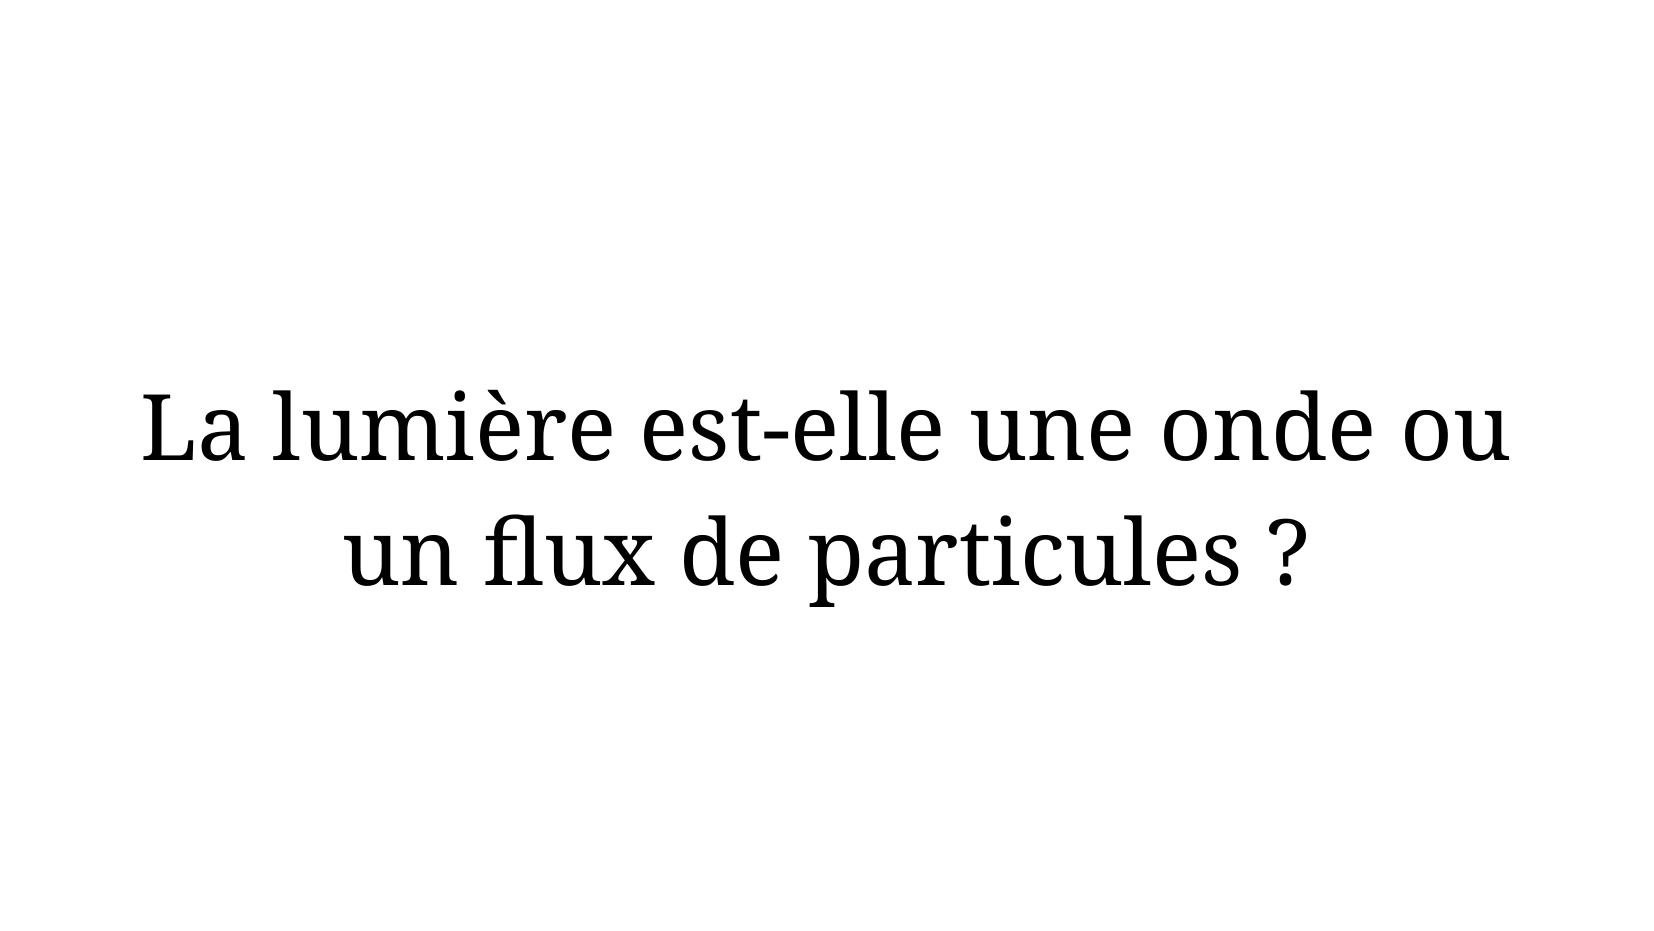

#
La lumière est-elle une onde ou un flux de particules ?